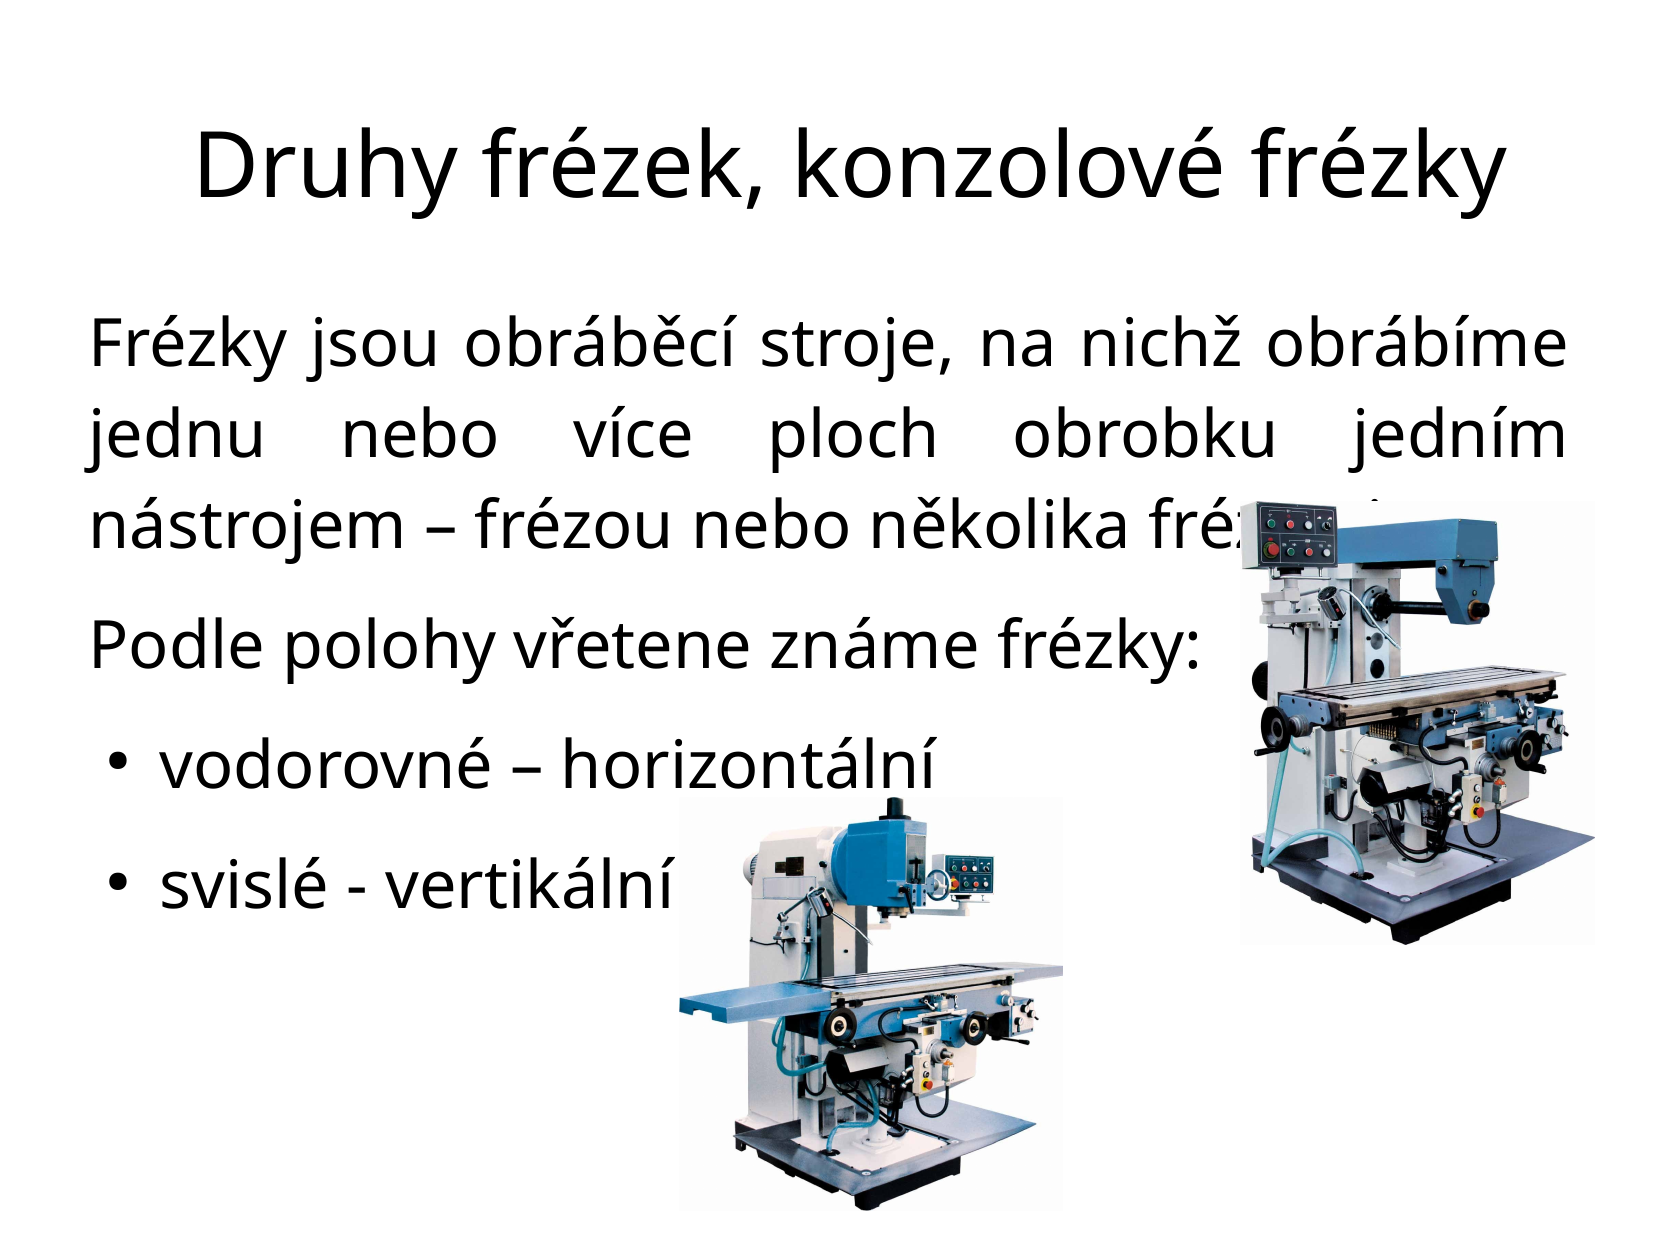

# Druhy frézek, konzolové frézky
Frézky jsou obráběcí stroje, na nichž obrábíme jednu nebo více ploch obrobku jedním nástrojem – frézou nebo několika frézami.
Podle polohy vřetene známe frézky:
vodorovné – horizontální
svislé - vertikální